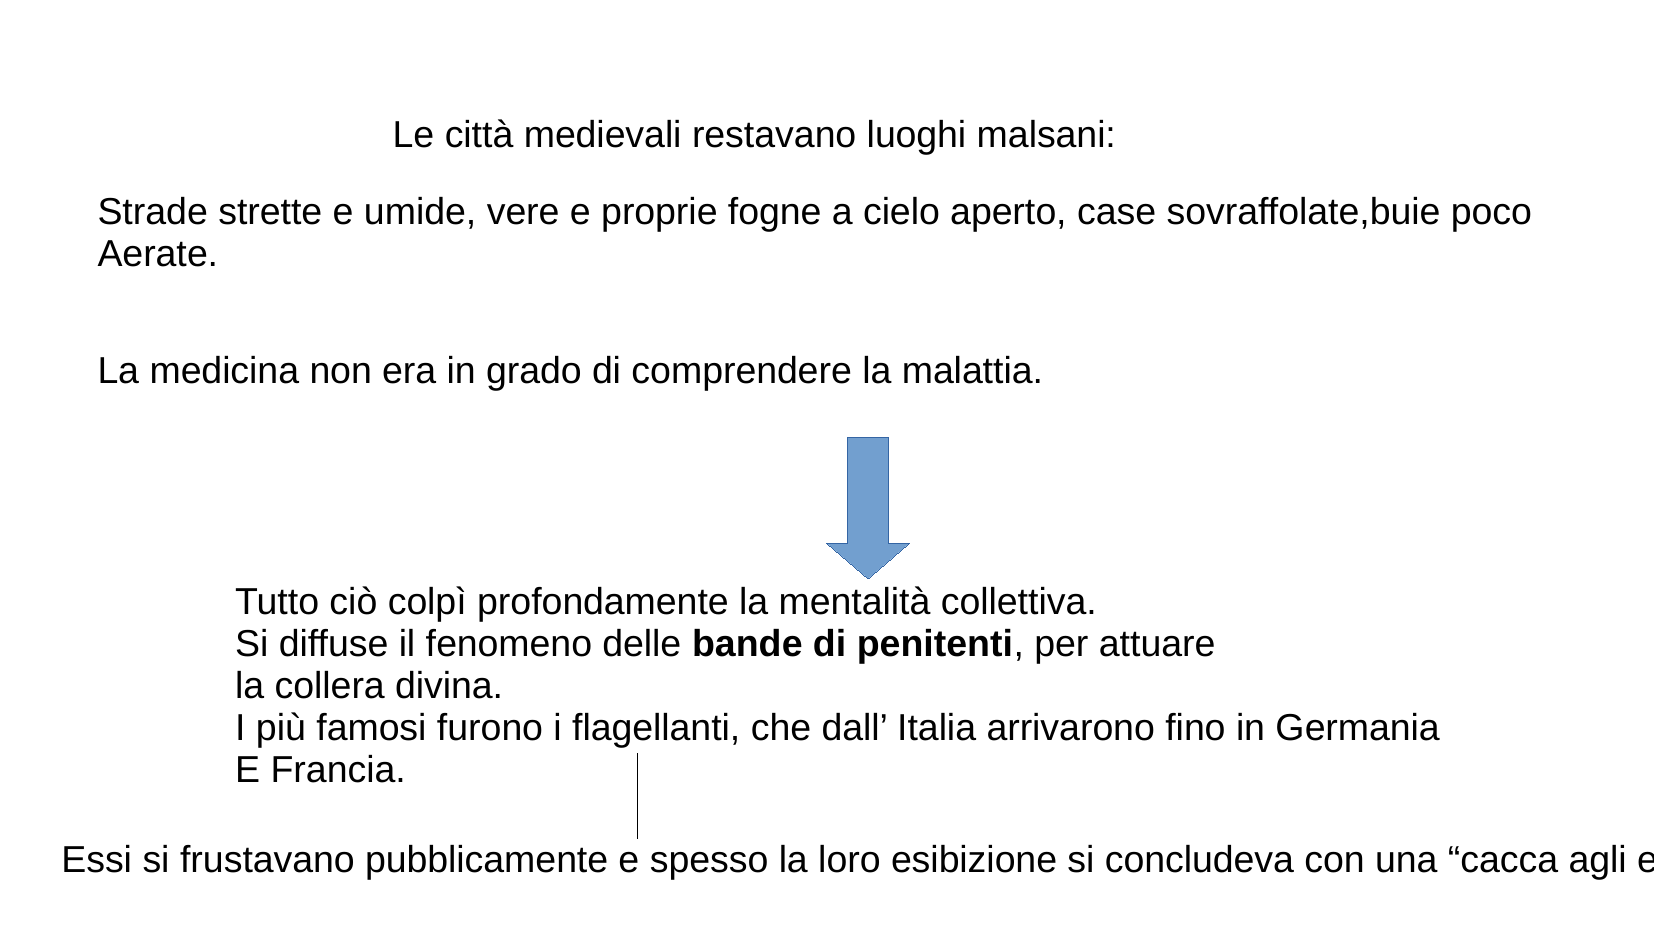

Le città medievali restavano luoghi malsani:
Strade strette e umide, vere e proprie fogne a cielo aperto, case sovraffolate,buie poco
Aerate.
La medicina non era in grado di comprendere la malattia.
Tutto ciò colpì profondamente la mentalità collettiva.
Si diffuse il fenomeno delle bande di penitenti, per attuare
la collera divina.
I più famosi furono i flagellanti, che dall’ Italia arrivarono fino in Germania
E Francia.
Essi si frustavano pubblicamente e spesso la loro esibizione si concludeva con una “cacca agli ebrei”( coloro che in diverse occasioni venivano considerati i colpevoli delle epidemie).